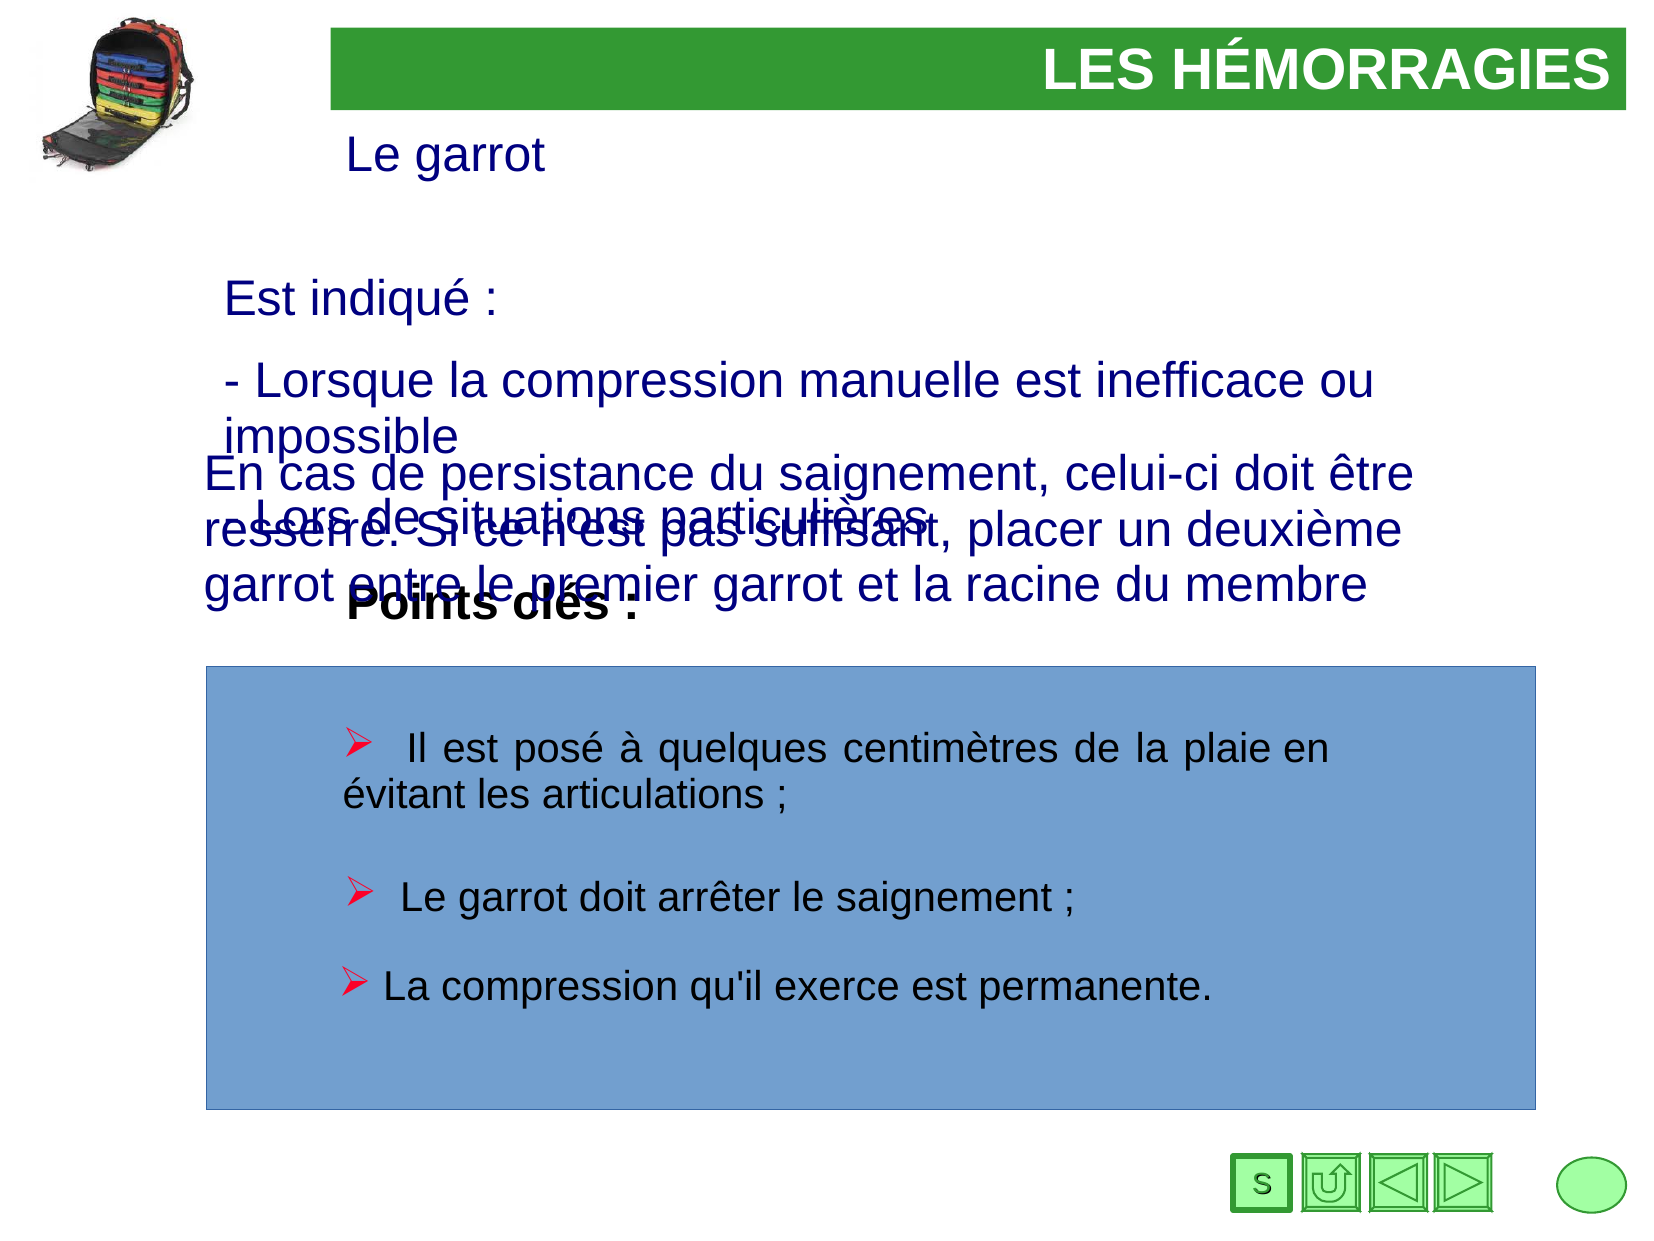

LES HÉMORRAGIES
Le garrot
Est indiqué :
- Lorsque la compression manuelle est inefficace ou impossible
- Lors de situations particulières
En cas de persistance du saignement, celui-ci doit être resserré. Si ce n’est pas suffisant, placer un deuxième garrot entre le premier garrot et la racine du membre
Points clés :
 Il est posé à quelques centimètres de la plaie en évitant les articulations ;
 Le garrot doit arrêter le saignement ;
 La compression qu'il exerce est permanente.